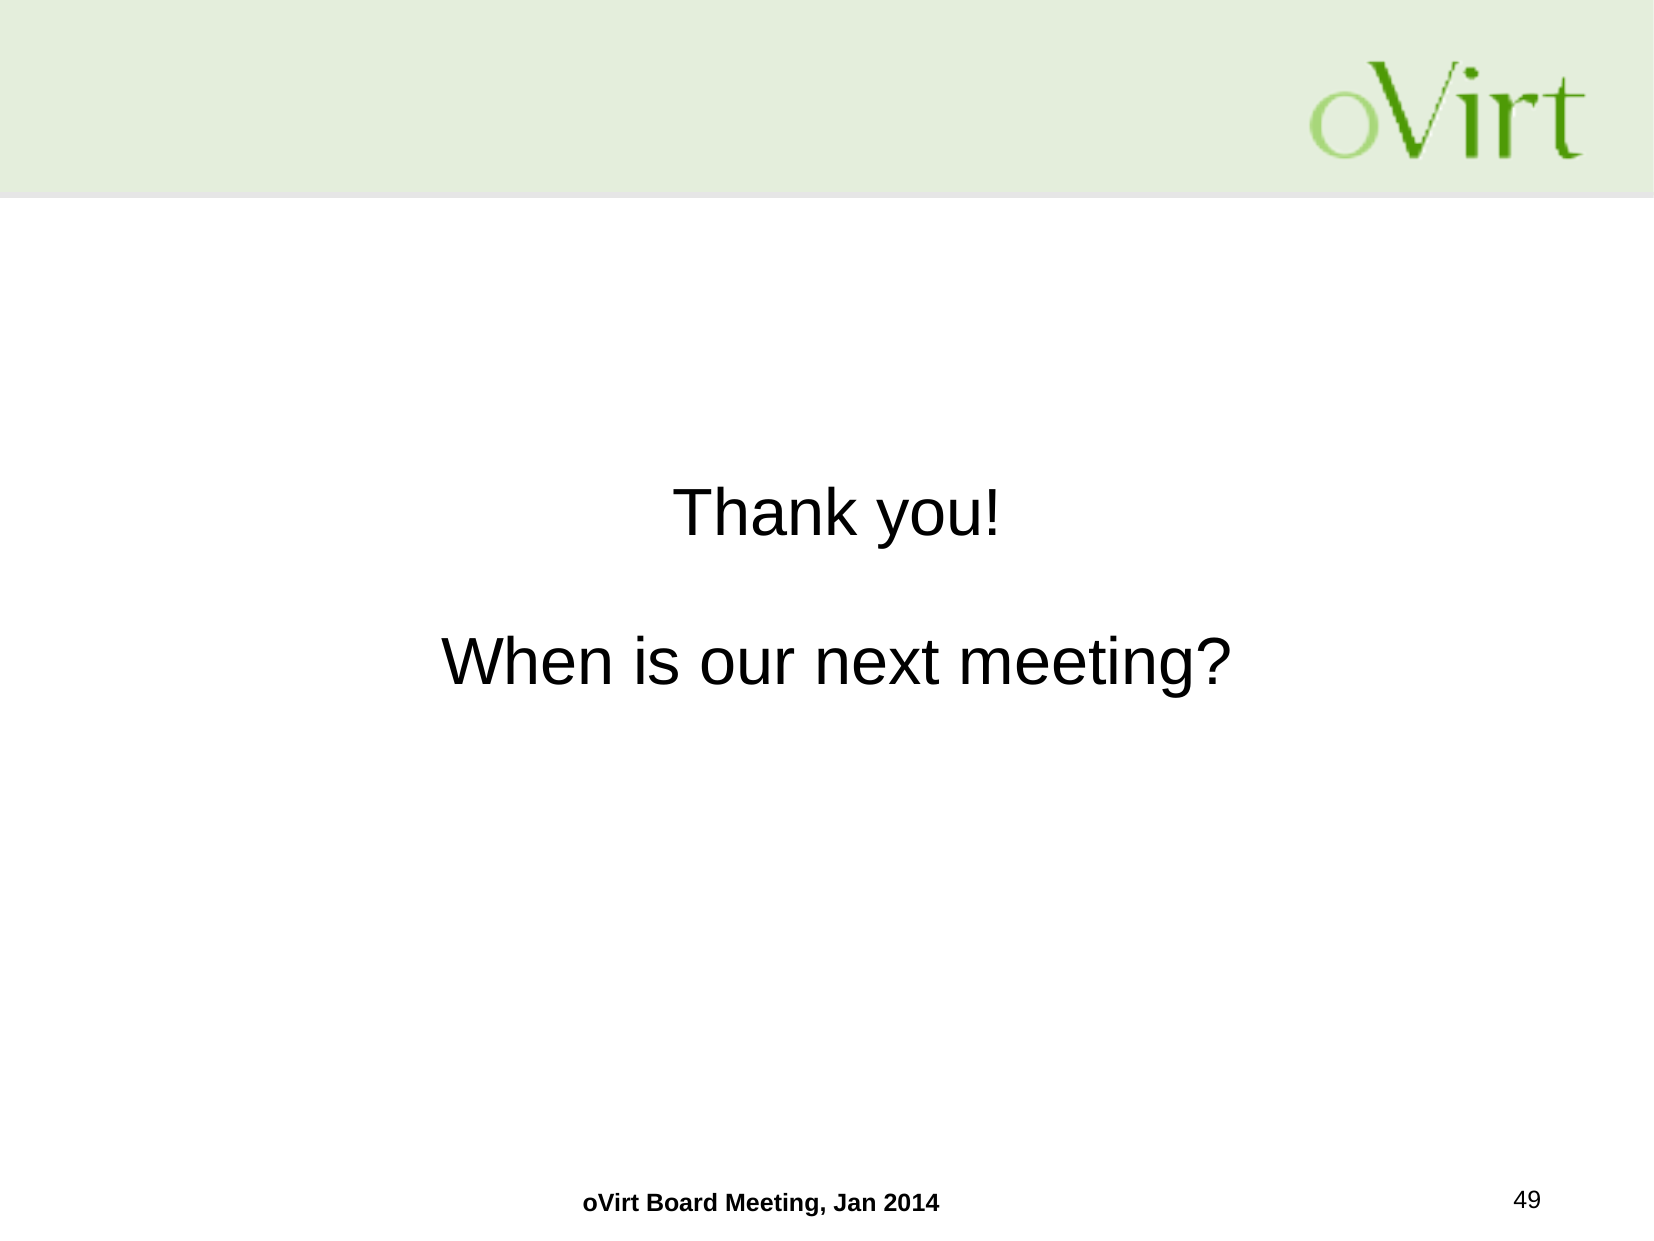

# Thank you!
When is our next meeting?